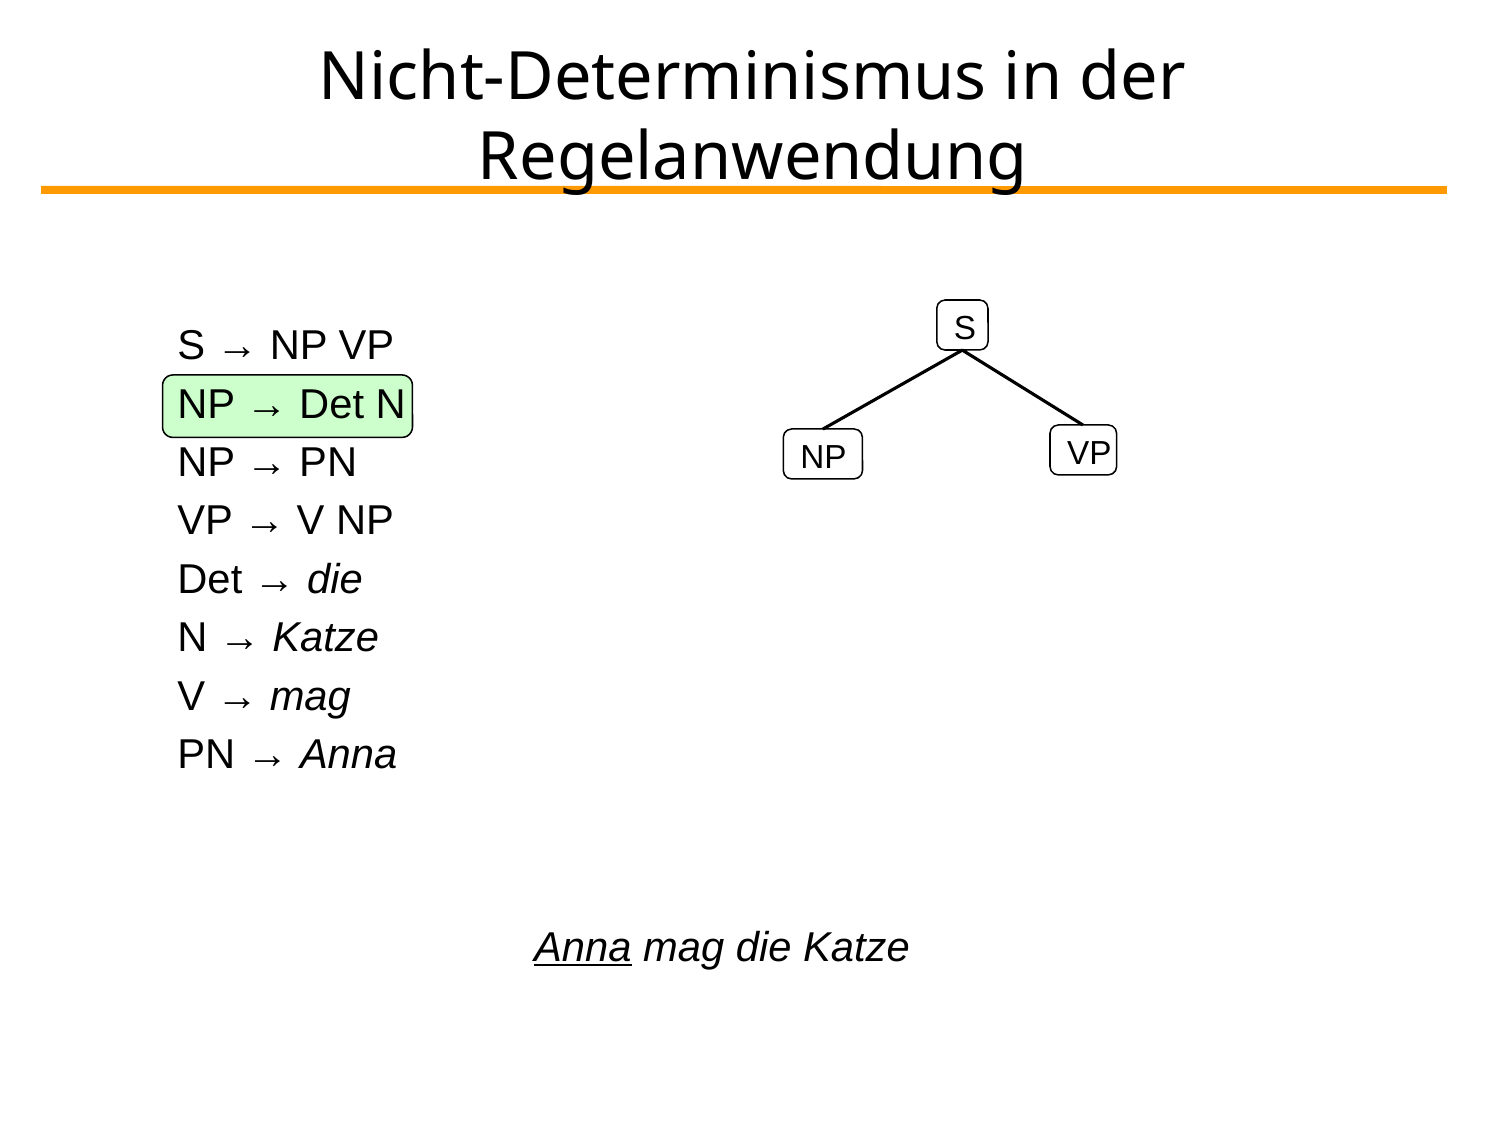

# Nicht-Determinismus in der Regelanwendung
S → NP VP
NP → Det N
NP → PN
VP → V NP
Det → die
N → Katze
V → mag
PN → Anna
S
VP
NP
Anna mag die Katze